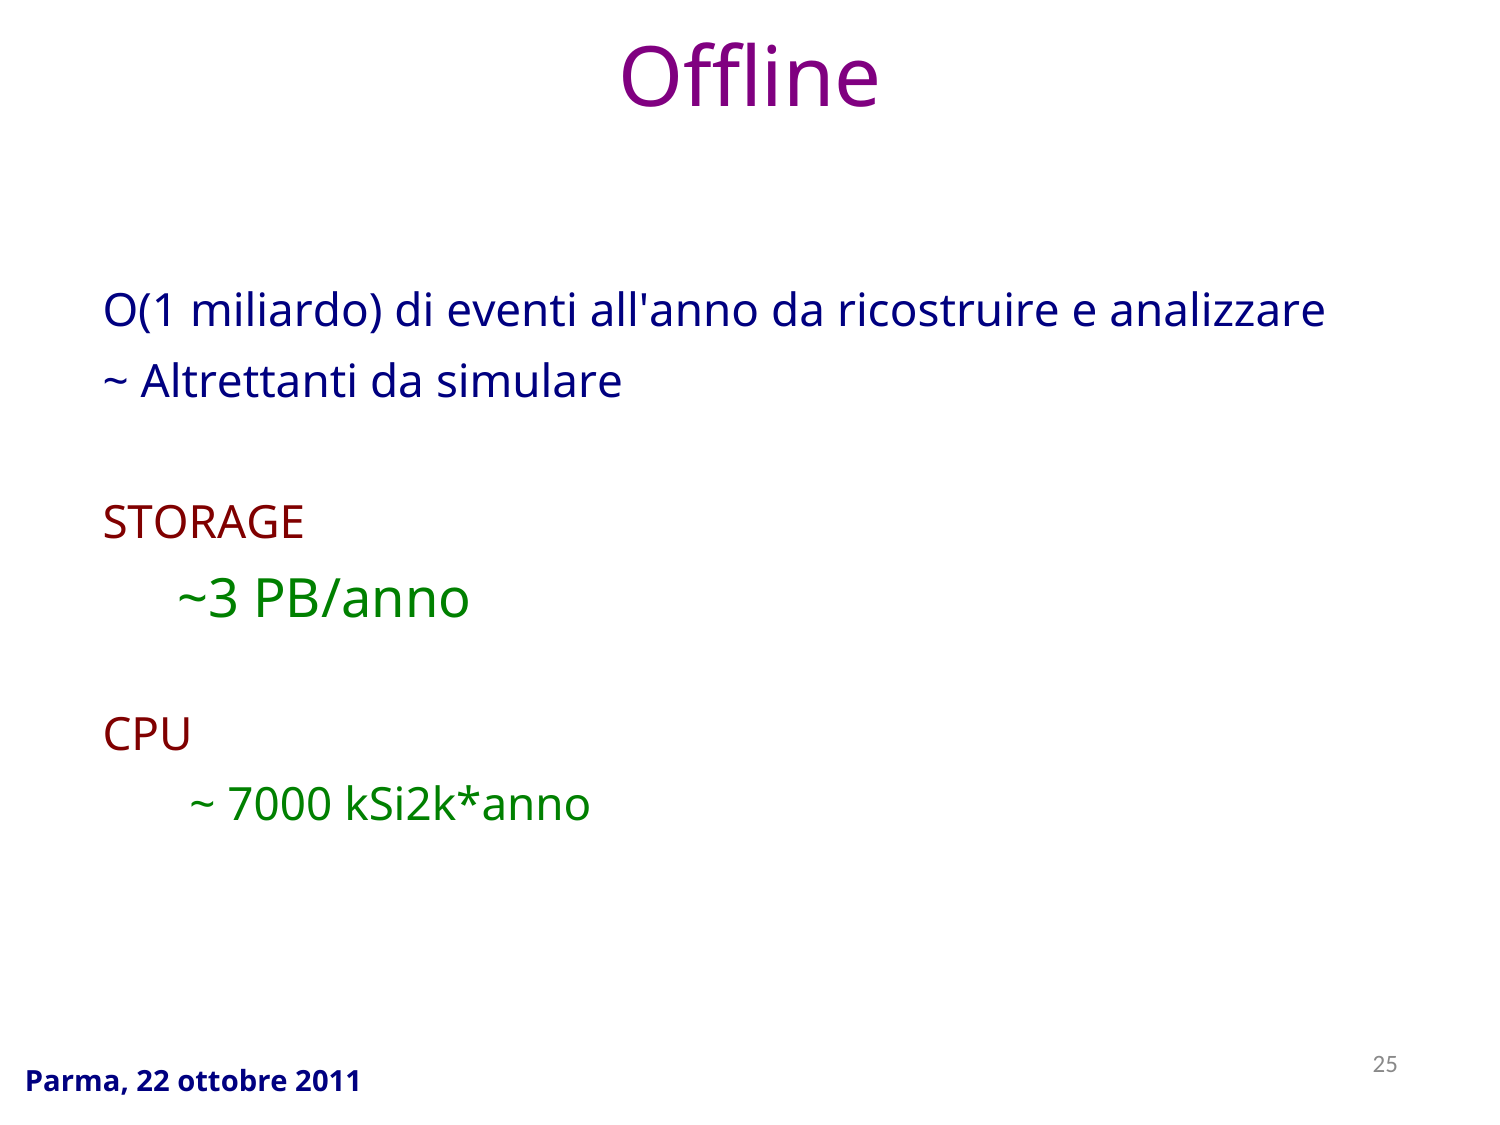

Offline
# O(1 miliardo) di eventi all'anno da ricostruire e analizzare
~ Altrettanti da simulare
STORAGE
	~3 PB/anno
CPU
	 ~ 7000 kSi2k*anno
25